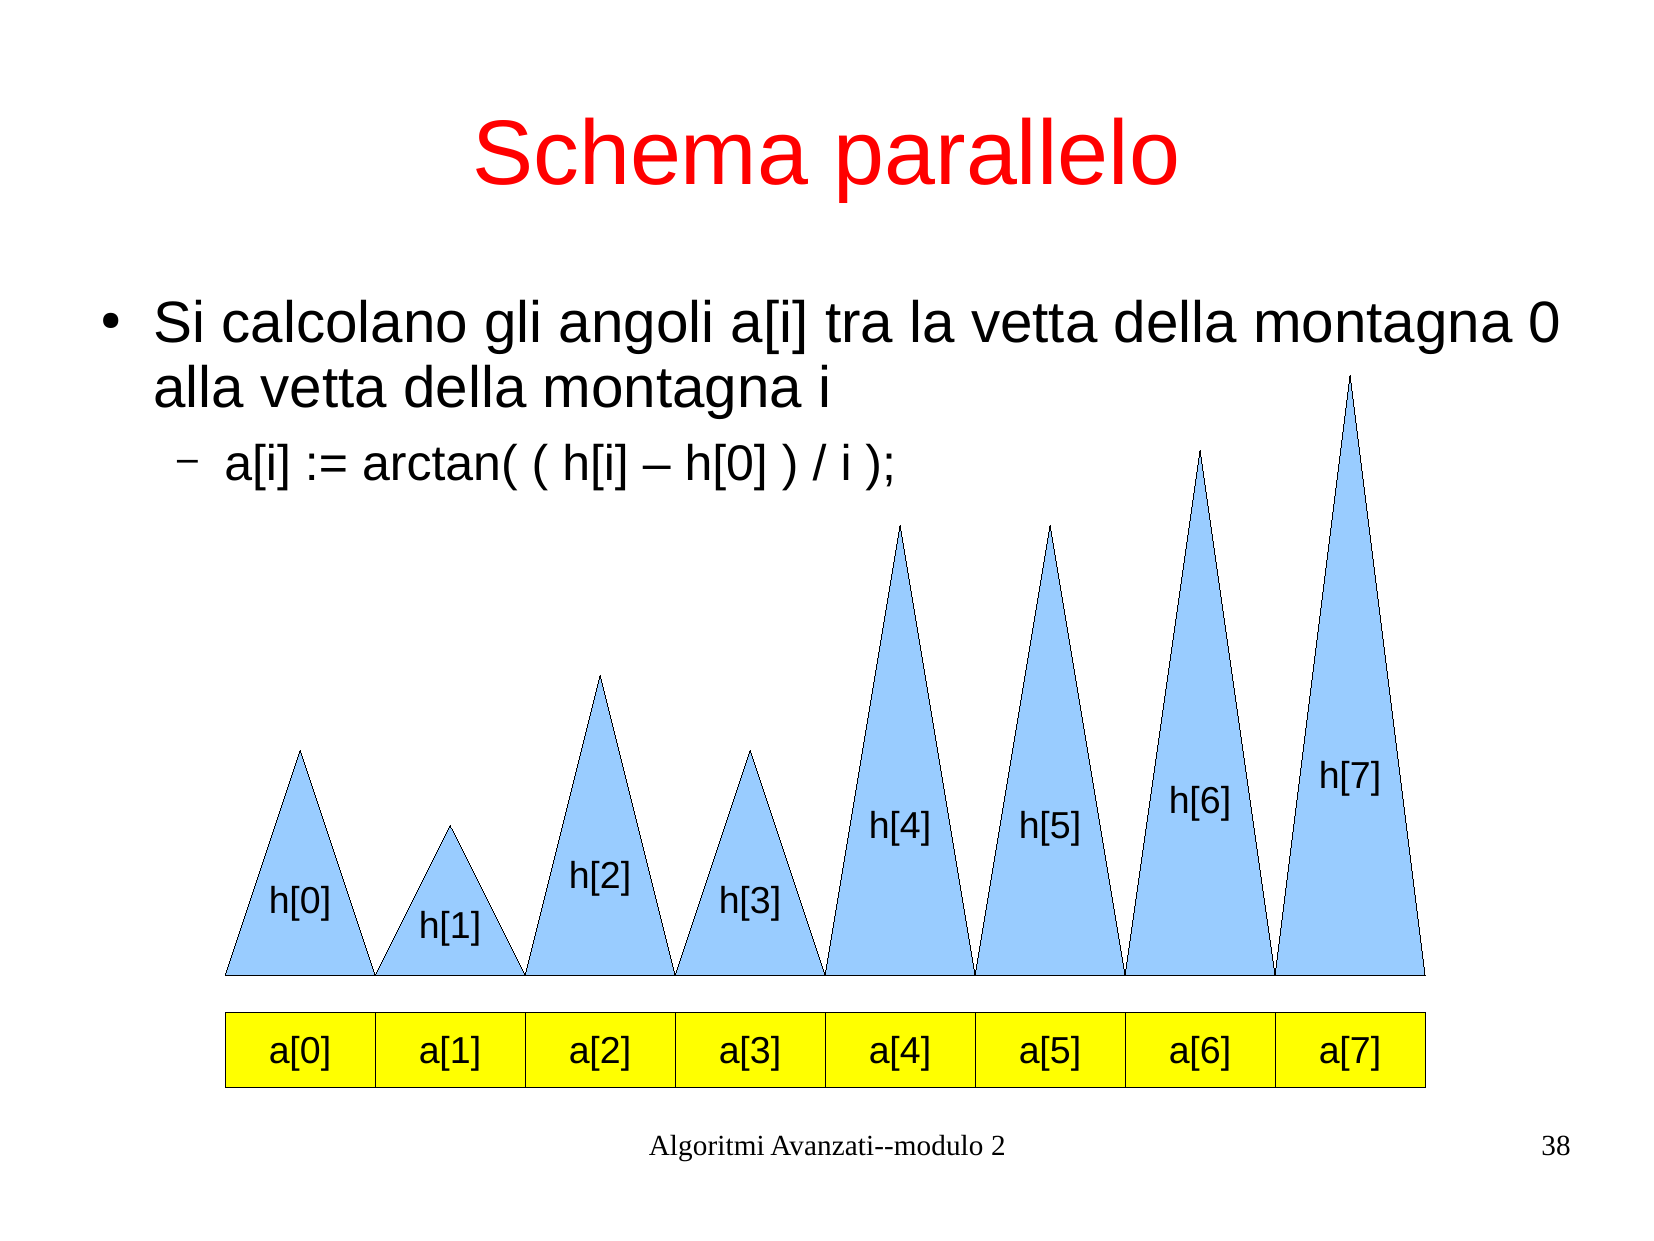

# Schema parallelo
Si calcolano gli angoli a[i] tra la vetta della montagna 0 alla vetta della montagna i
a[i] := arctan( ( h[i] – h[0] ) / i );
h[7]
h[6]
h[4]
h[5]
h[2]
h[0]
h[3]
h[1]
a[0]
a[1]
a[2]
a[3]
a[4]
a[5]
a[6]
a[7]
Algoritmi Avanzati--modulo 2
38